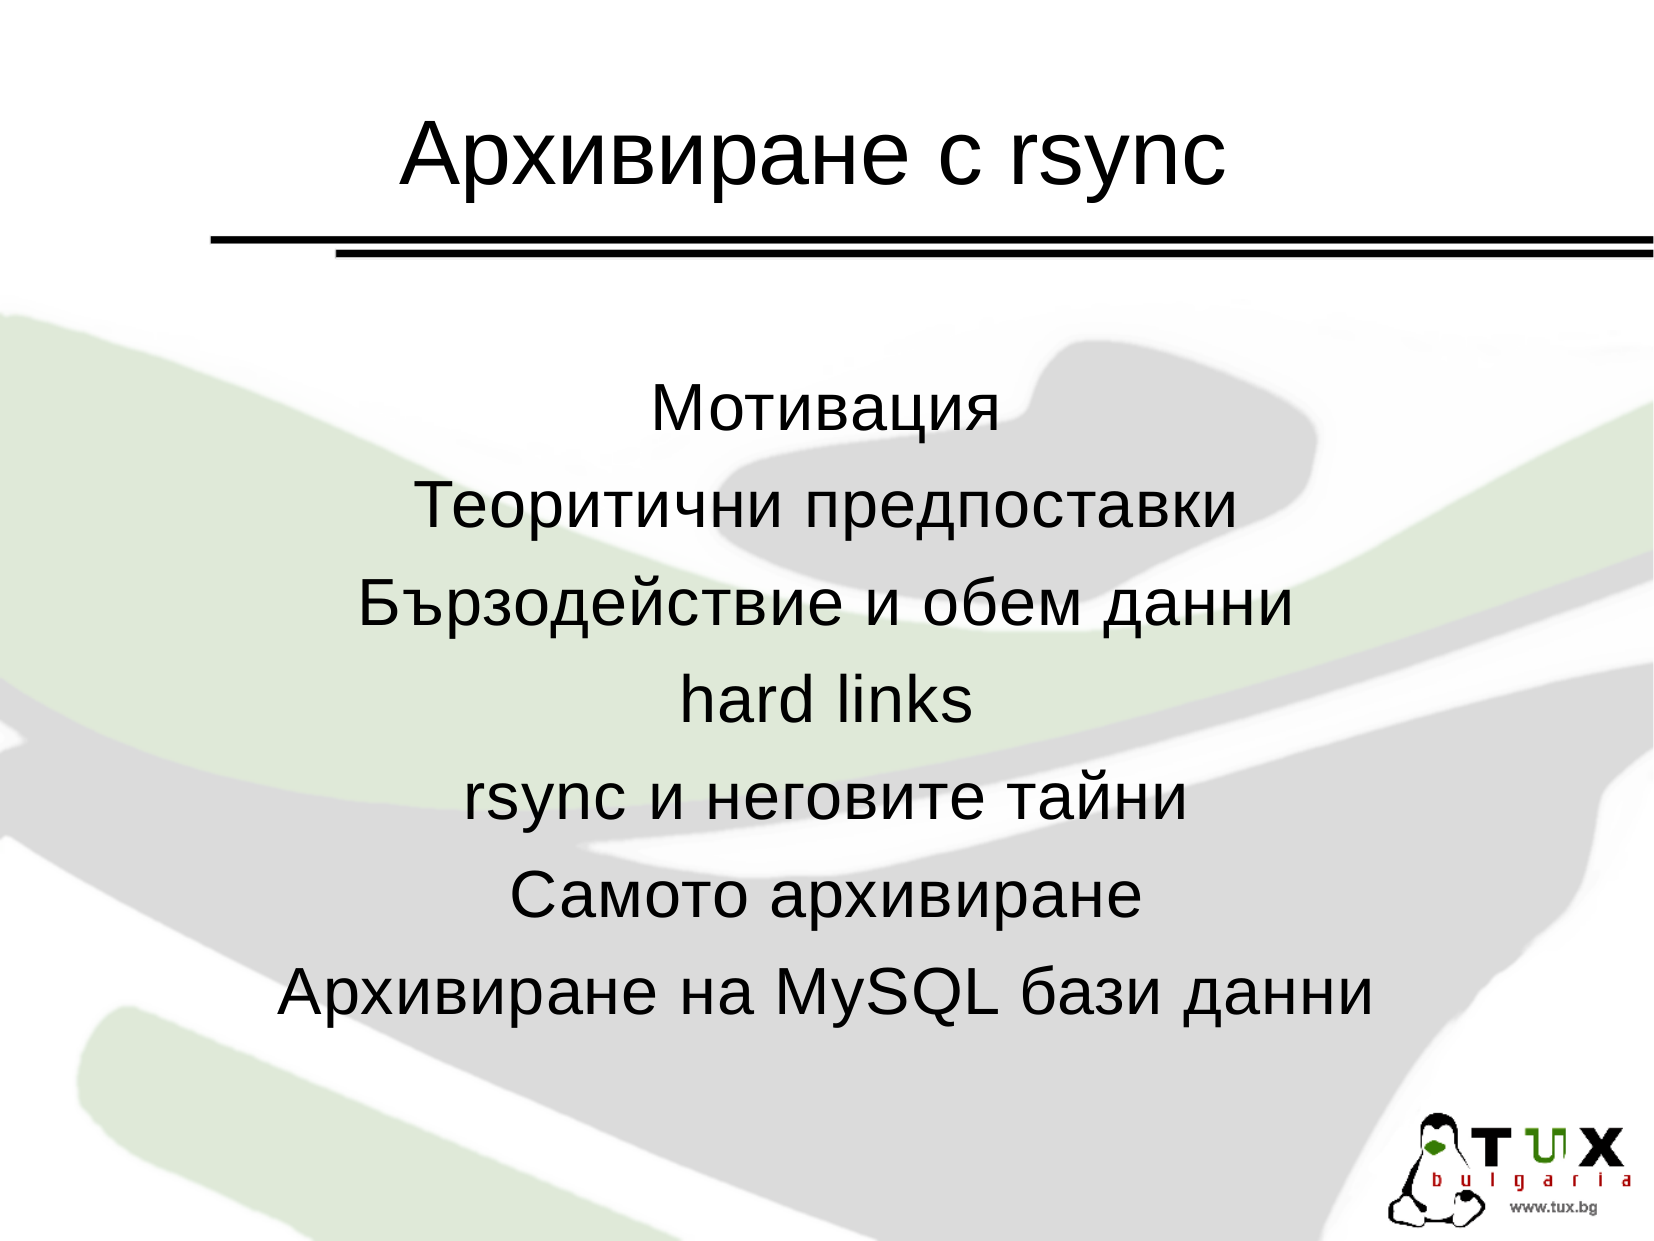

# Архивиране с rsync
Мотивация
Теоритични предпоставки
Бързодействие и обем данни
hard links
rsync и неговите тайни
Самото архивиране
Архивиране на MySQL бази данни